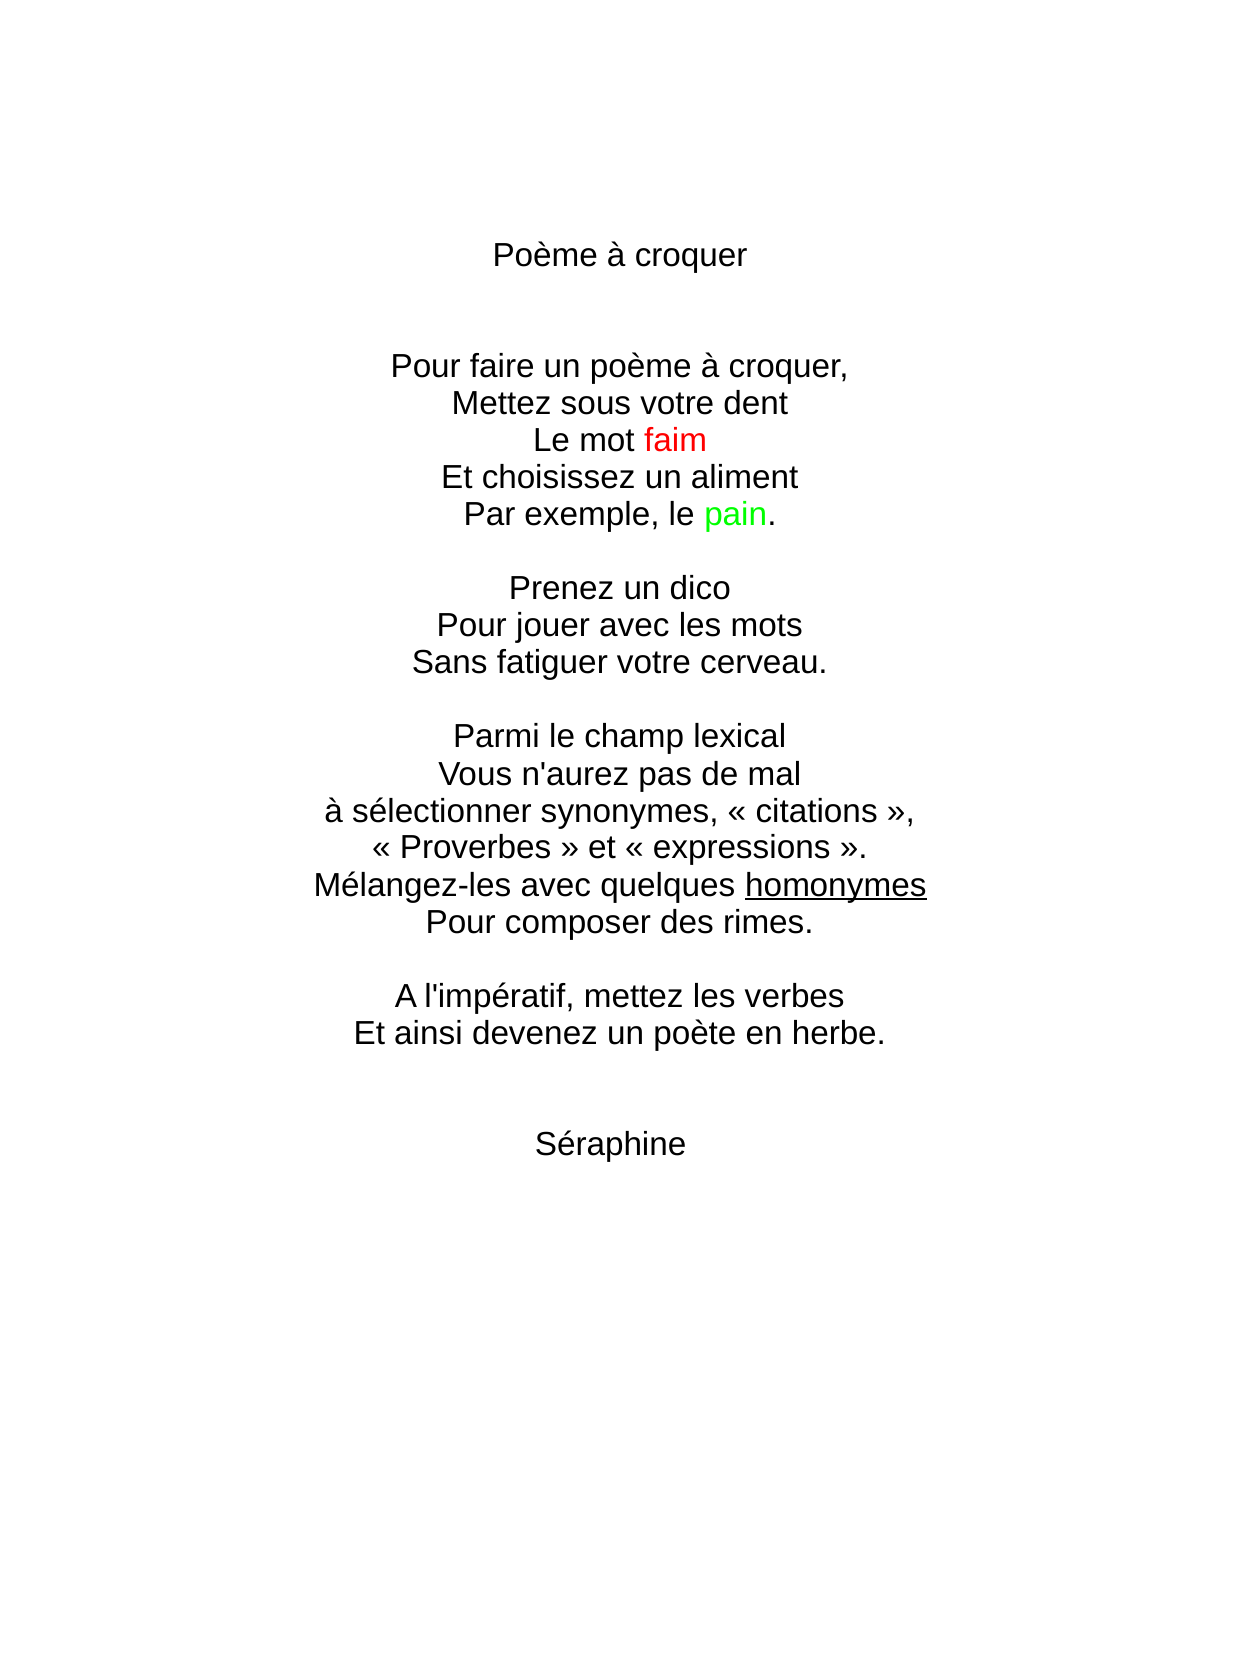

Poème à croquer
Pour faire un poème à croquer,
Mettez sous votre dent
Le mot faim
Et choisissez un aliment
Par exemple, le pain.
Prenez un dico
Pour jouer avec les mots
Sans fatiguer votre cerveau.
Parmi le champ lexical
Vous n'aurez pas de mal
à sélectionner synonymes, « citations »,
« Proverbes » et « expressions ».
Mélangez-les avec quelques homonymes
Pour composer des rimes.
A l'impératif, mettez les verbes
Et ainsi devenez un poète en herbe.
Séraphine